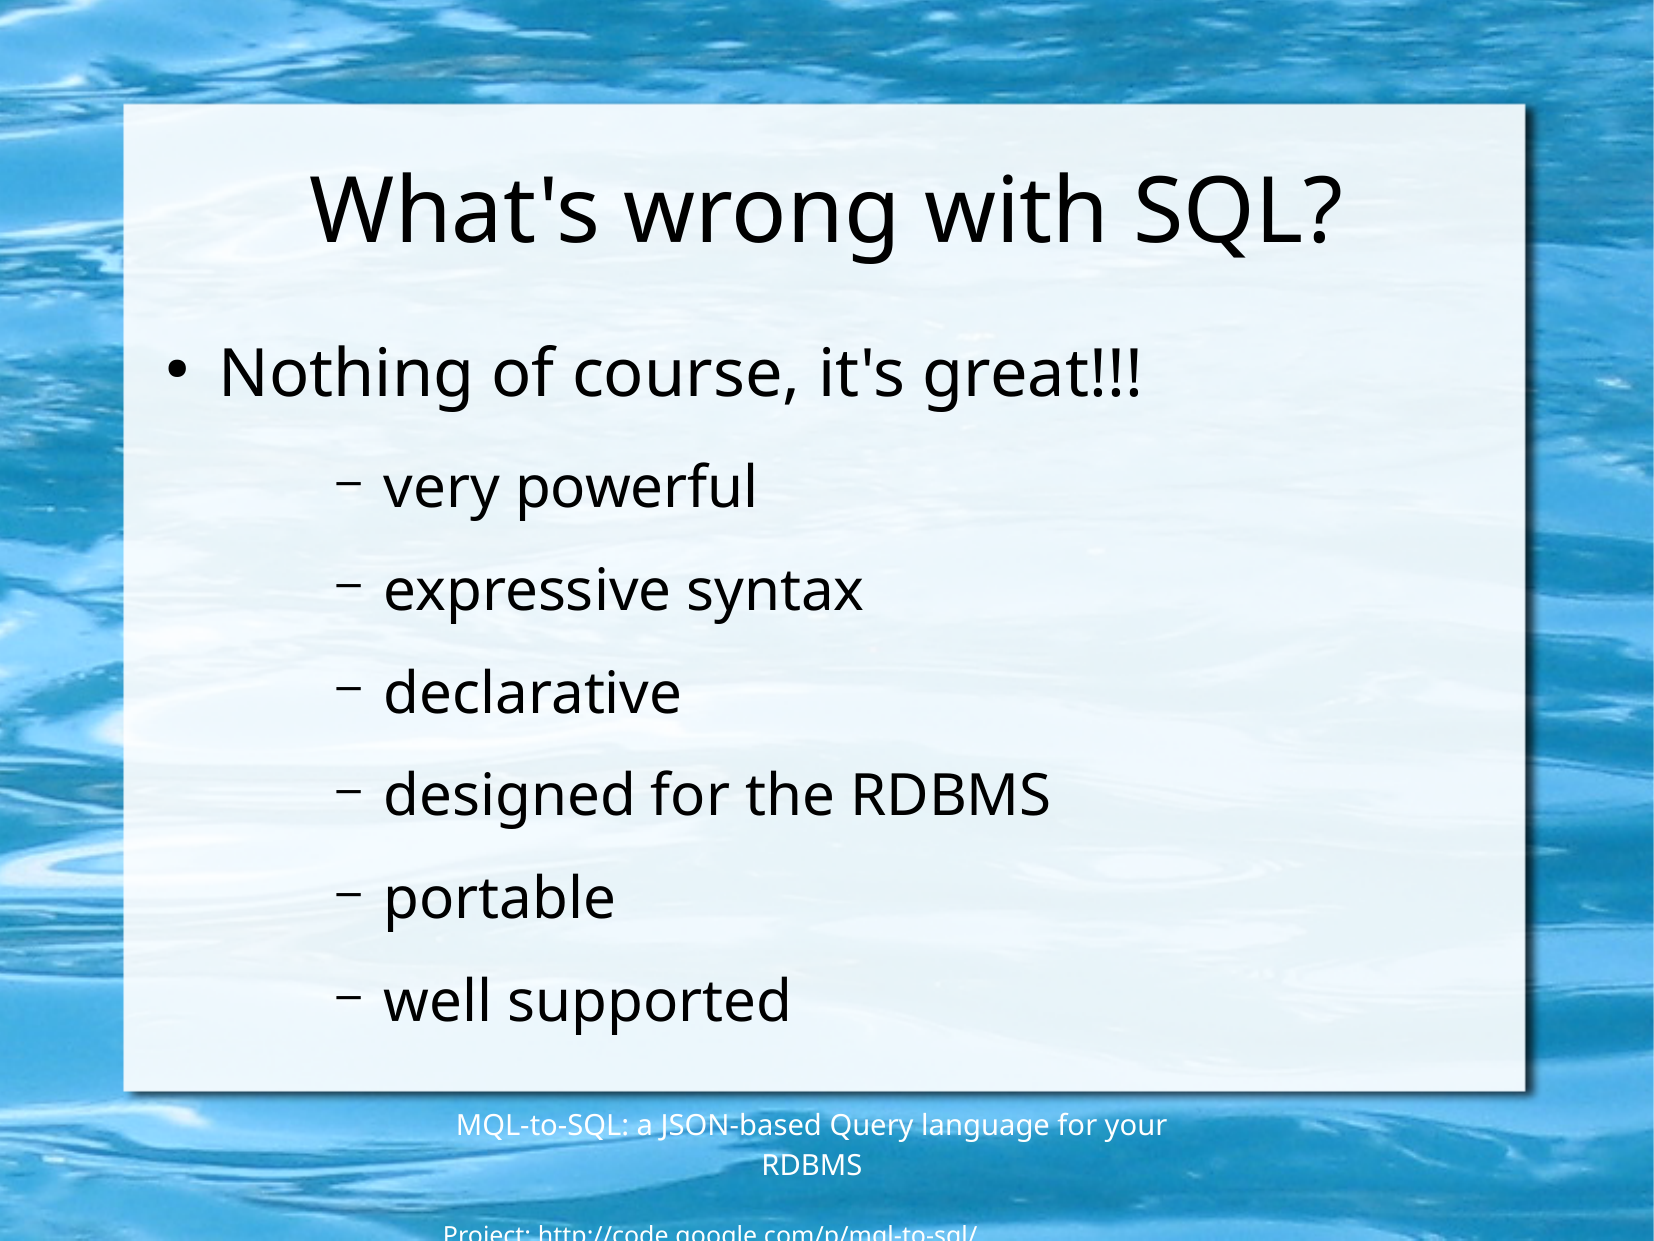

# What's wrong with SQL?
Nothing of course, it's great!!!
very powerful
expressive syntax
declarative
designed for the RDBMS
portable
well supported